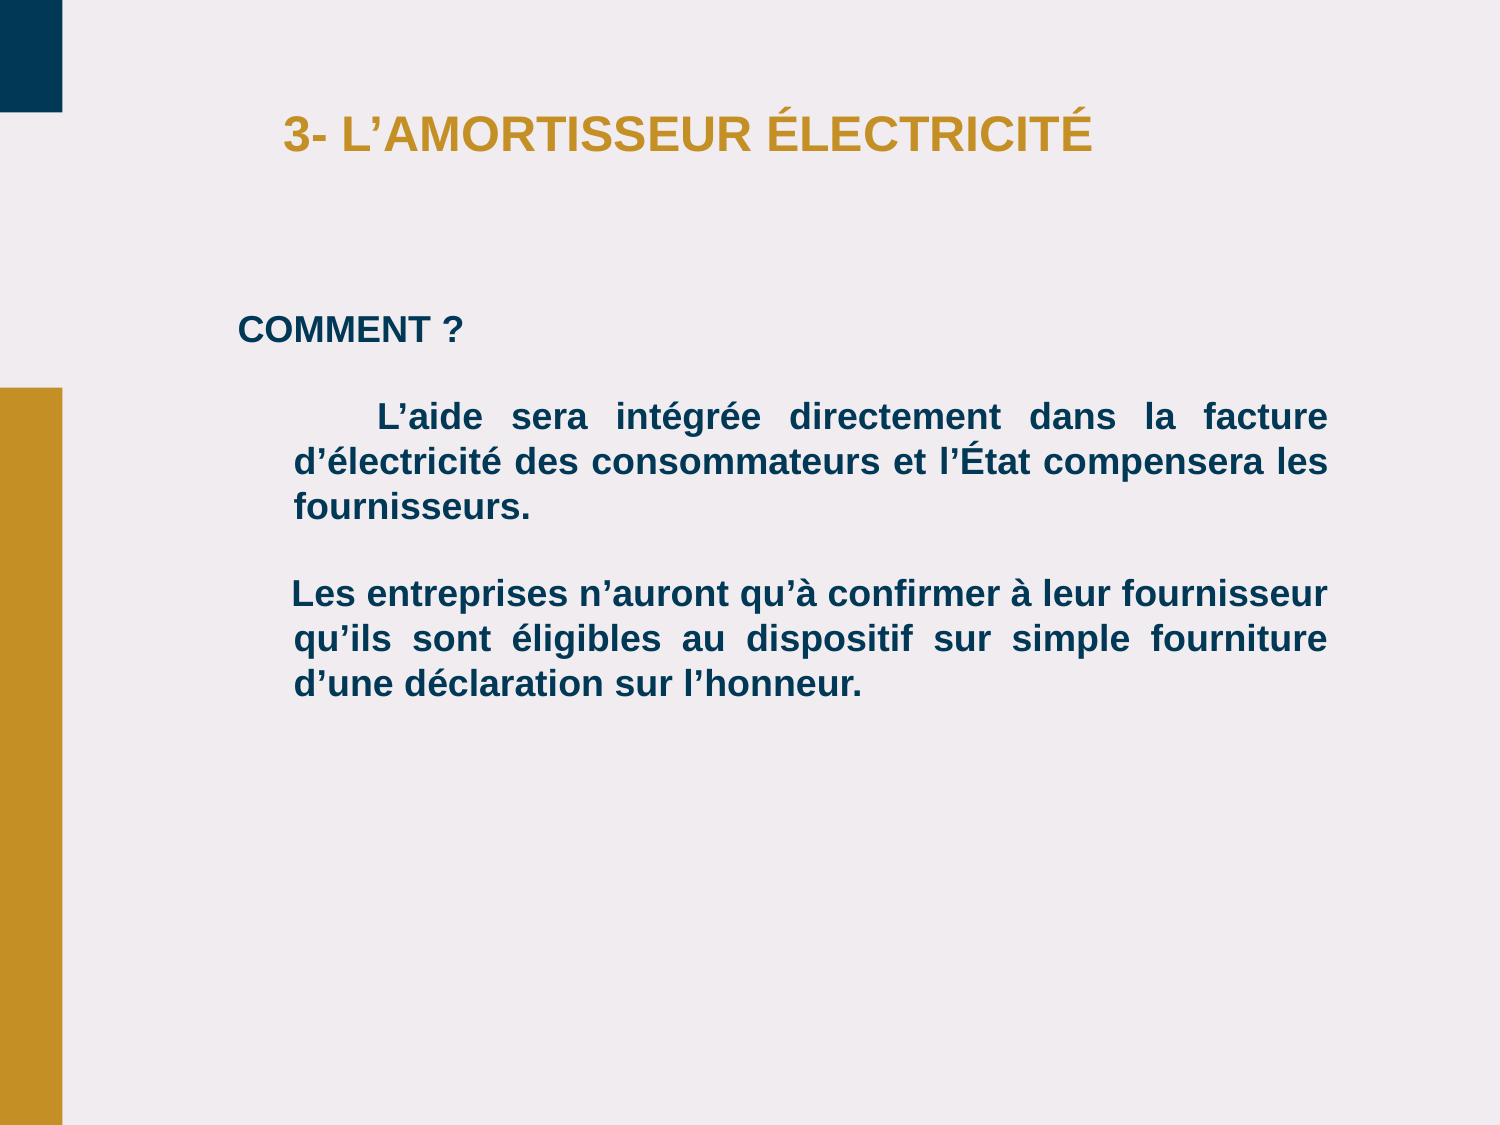

# 3- L’AMORTISSEUR ÉLECTRICITÉ
COMMENT ?
 L’aide sera intégrée directement dans la facture d’électricité des consommateurs et l’État compensera les fournisseurs.
 Les entreprises n’auront qu’à confirmer à leur fournisseur qu’ils sont éligibles au dispositif sur simple fourniture d’une déclaration sur l’honneur.